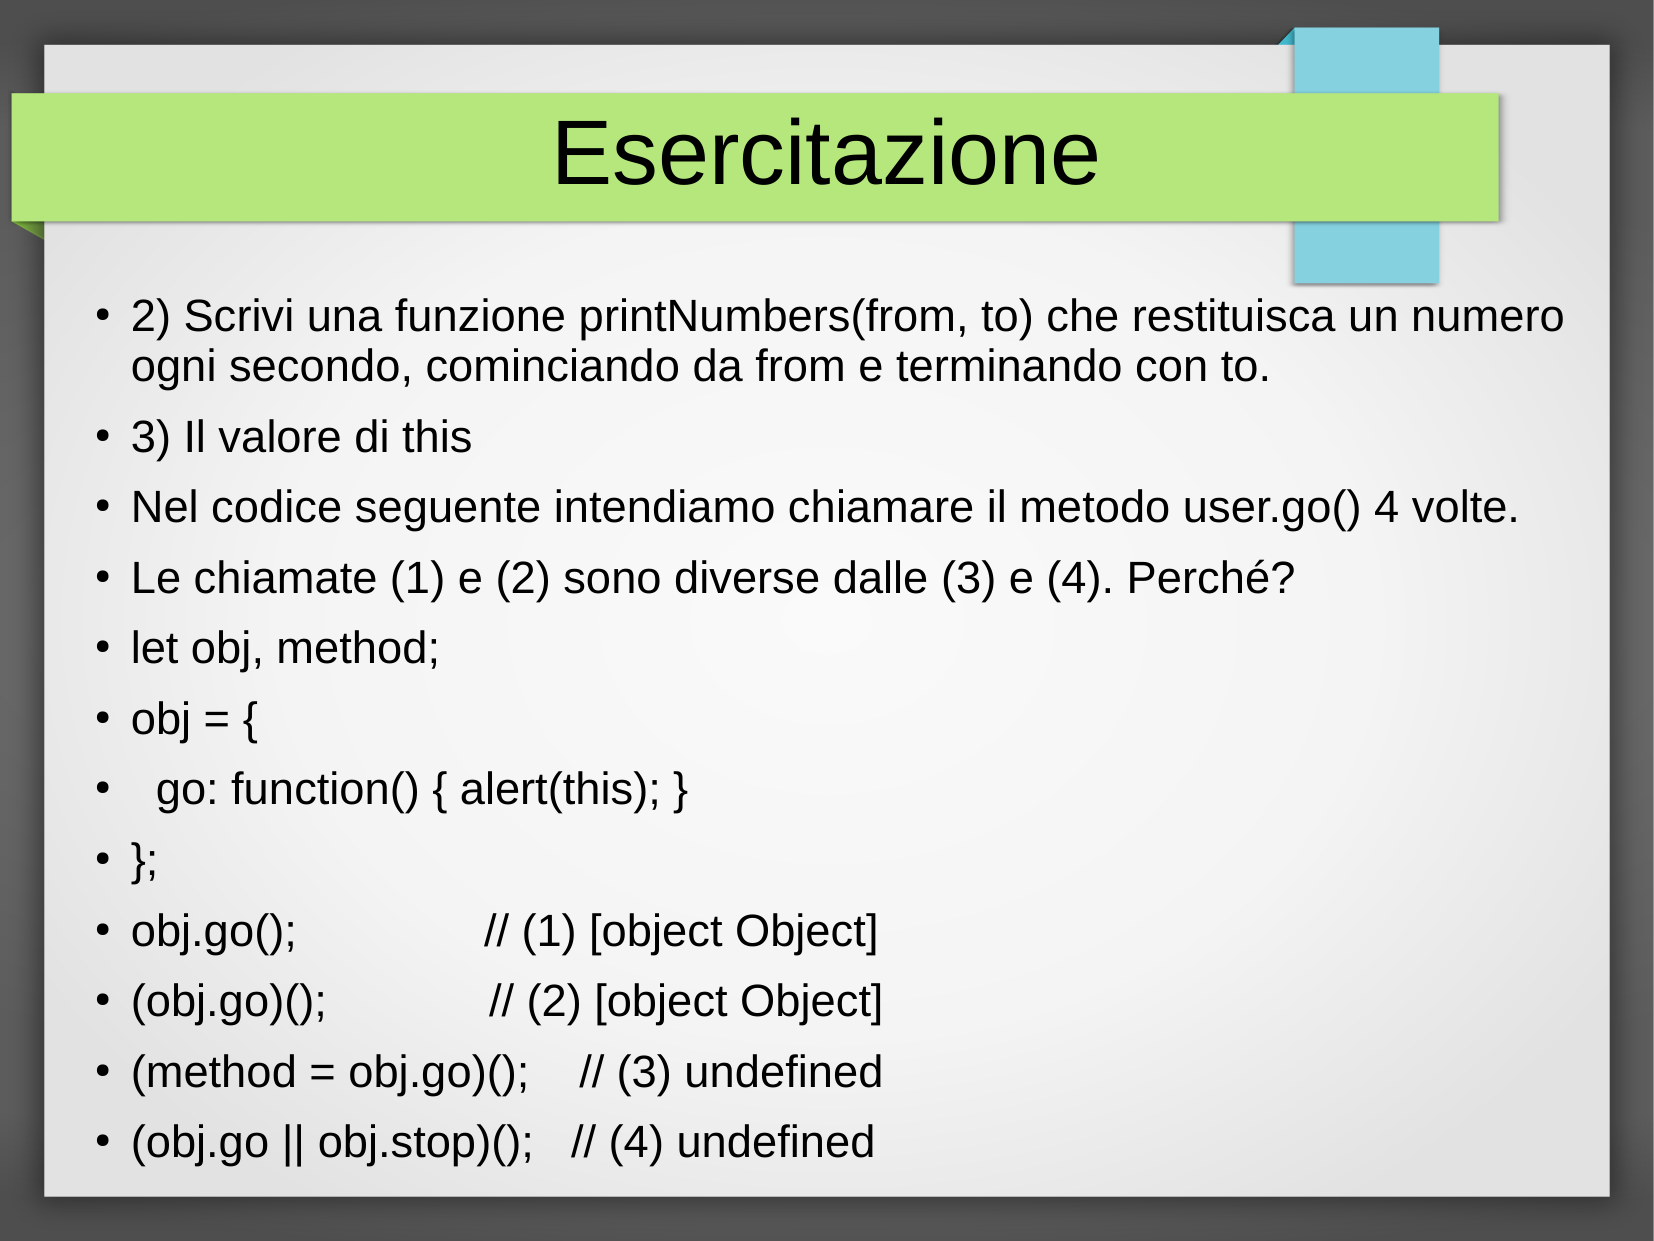

# Esercitazione
2) Scrivi una funzione printNumbers(from, to) che restituisca un numero ogni secondo, cominciando da from e terminando con to.
3) Il valore di this
Nel codice seguente intendiamo chiamare il metodo user.go() 4 volte.
Le chiamate (1) e (2) sono diverse dalle (3) e (4). Perché?
let obj, method;
obj = {
 go: function() { alert(this); }
};
obj.go(); // (1) [object Object]
(obj.go)(); // (2) [object Object]
(method = obj.go)(); // (3) undefined
(obj.go || obj.stop)(); // (4) undefined